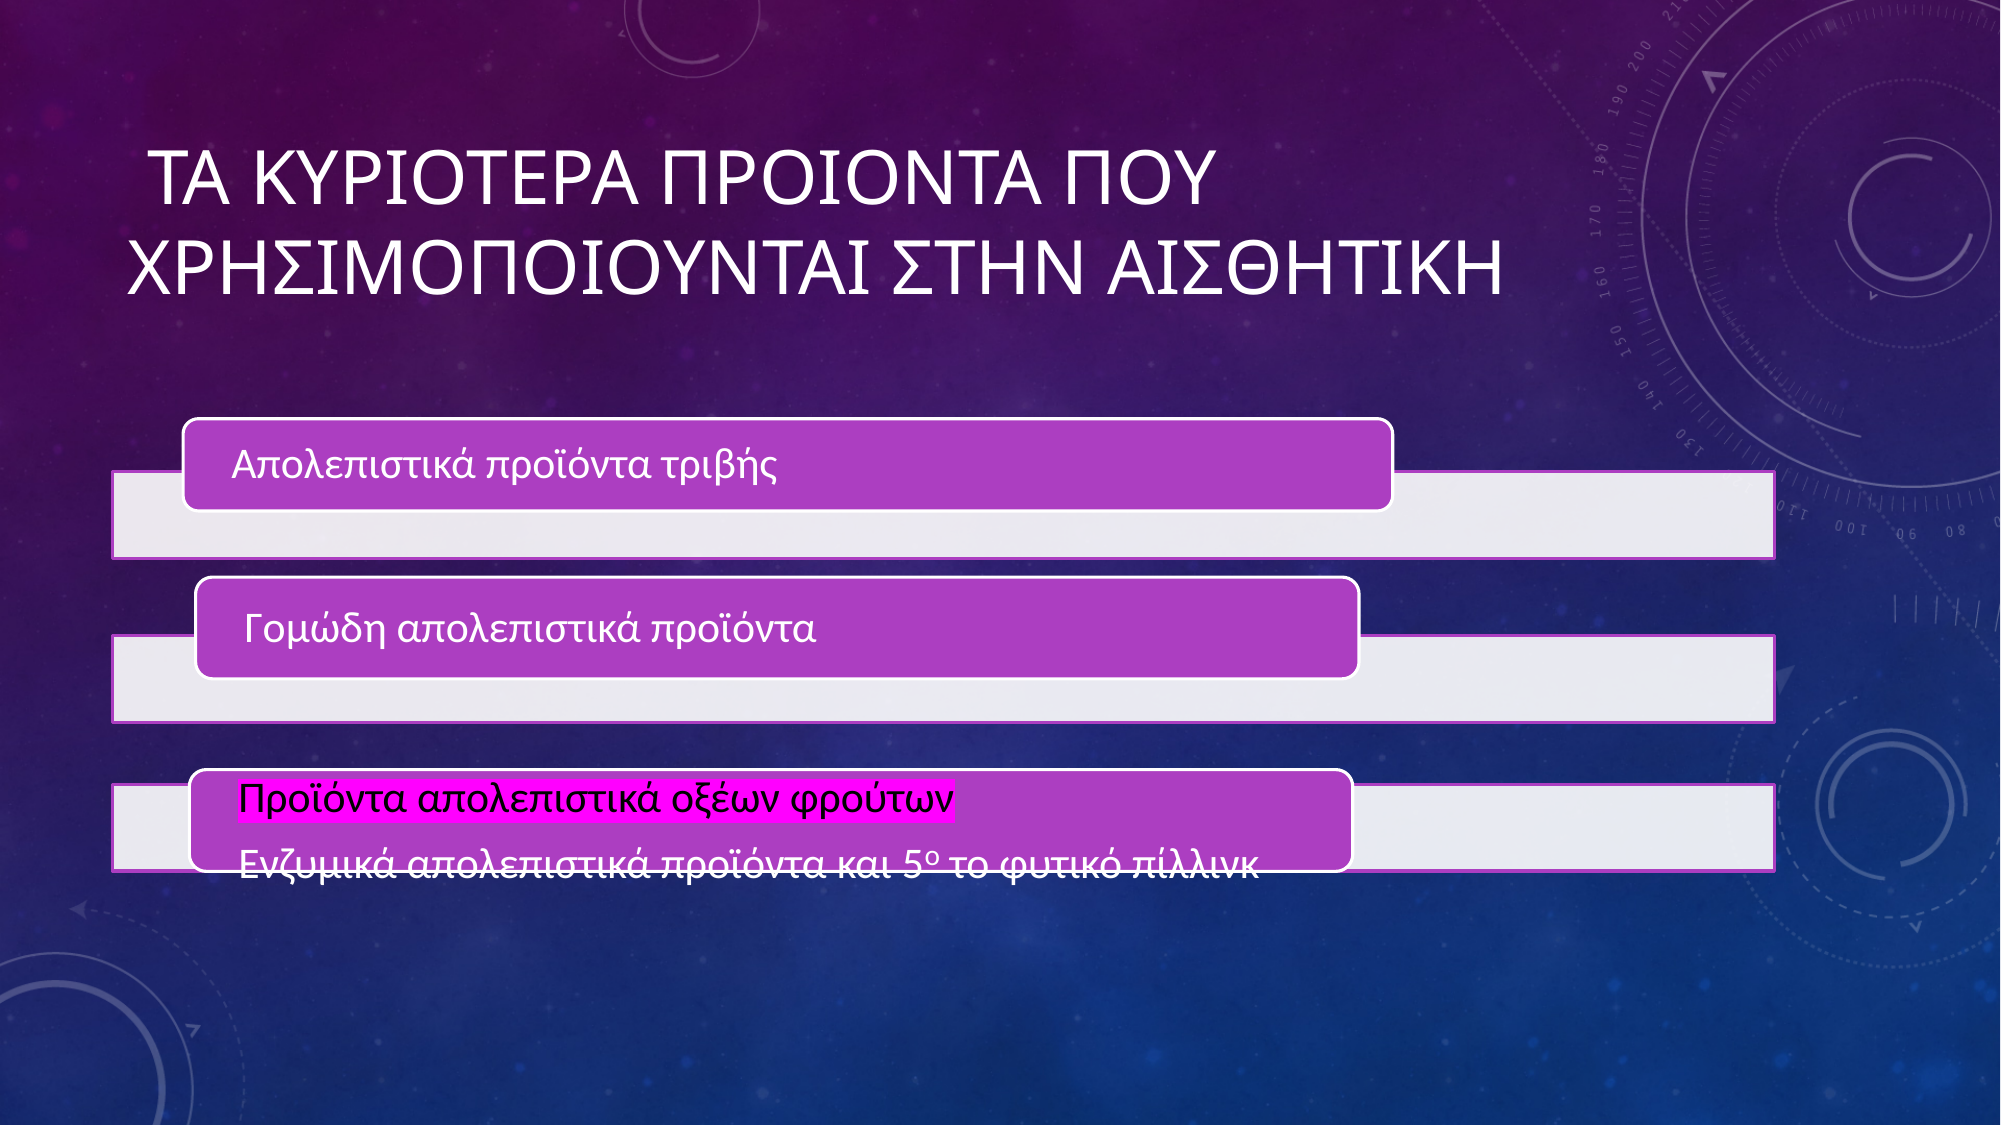

# τα κυριοτερα προιοντα που χρησιμοποιουνται στην αισθητικη
Απολεπιστικά προϊόντα τριβής
Γομώδη απολεπιστικά προϊόντα
Προϊόντα απολεπιστικά οξέων φρούτων
Ενζυμικά απολεπιστικά προϊόντα και 5ο το φυτικό πίλλινκ